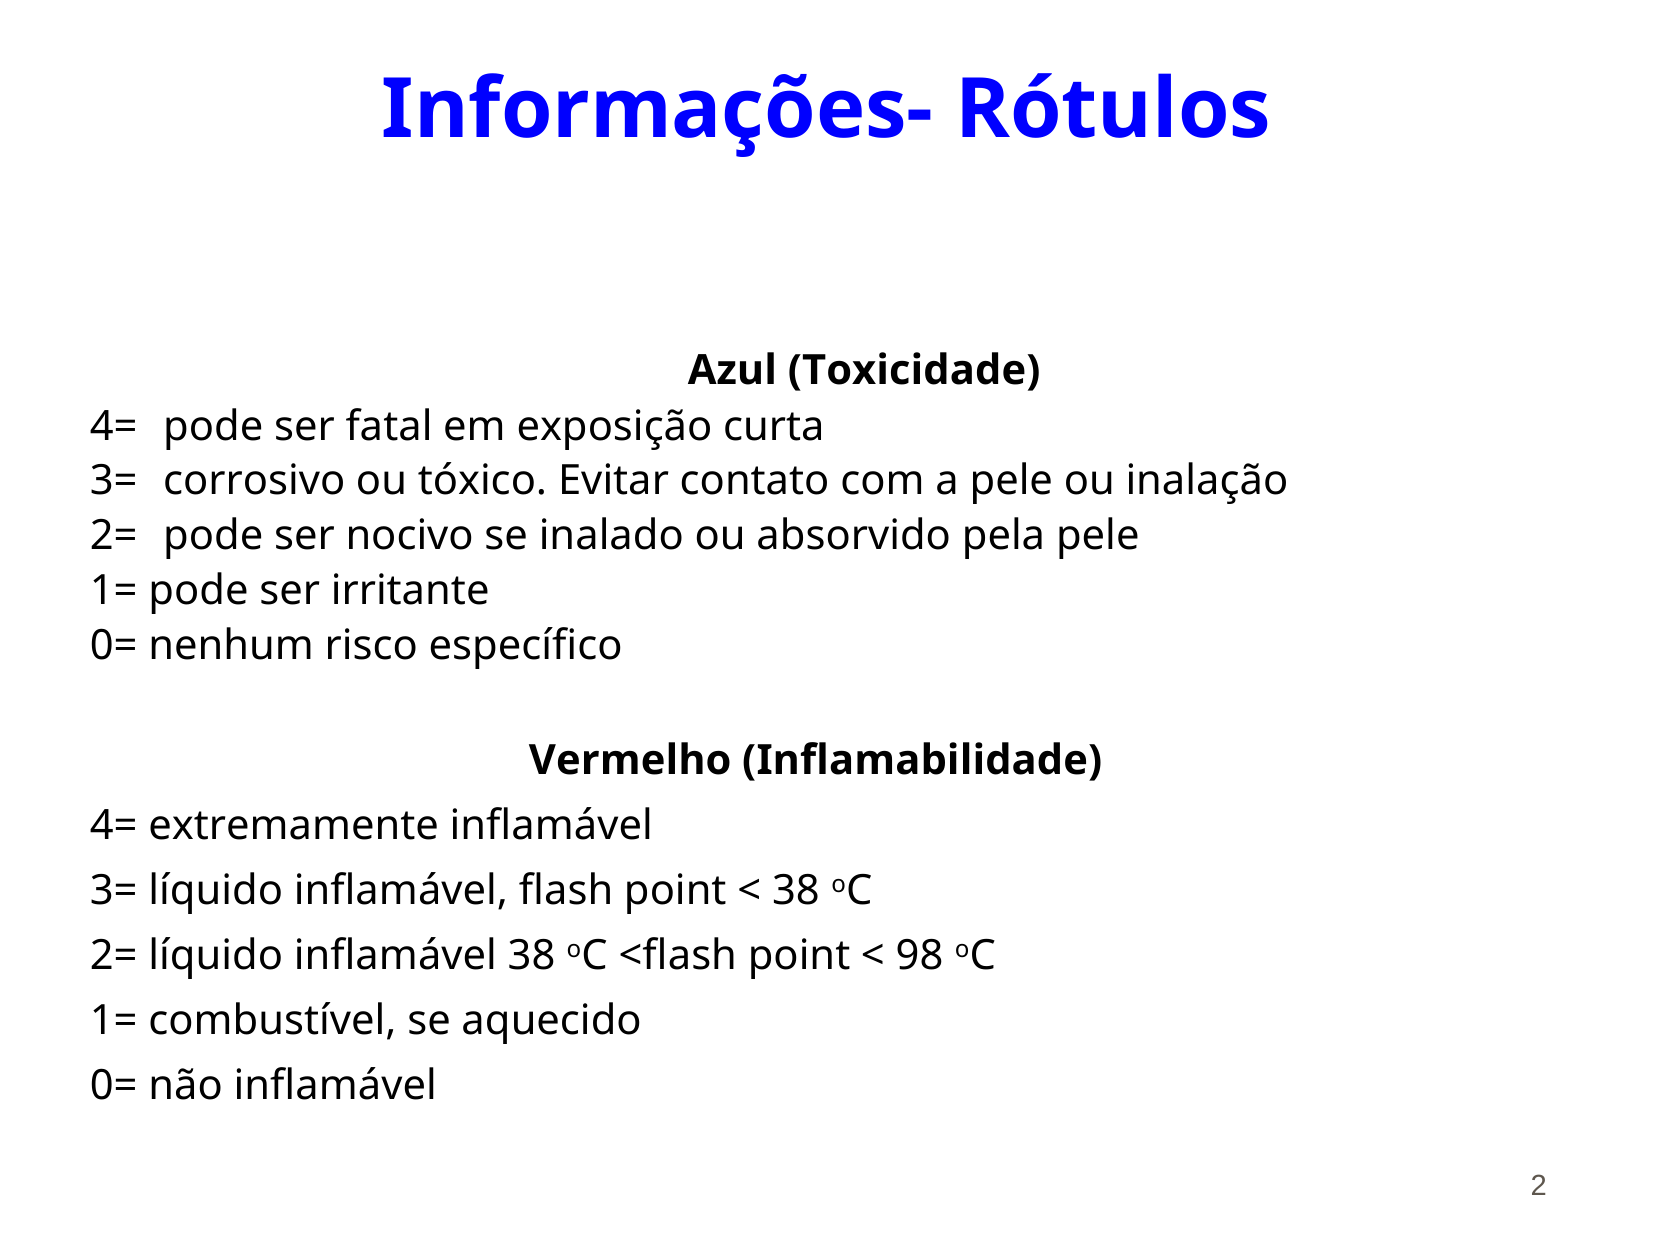

Informações- Rótulos
Azul (Toxicidade)
4=	pode ser fatal em exposição curta
3=	corrosivo ou tóxico. Evitar contato com a pele ou inalação
2=	pode ser nocivo se inalado ou absorvido pela pele
1= pode ser irritante
0= nenhum risco específico
Vermelho (Inflamabilidade)
4= extremamente inflamável
3= líquido inflamável, flash point < 38 oC
2= líquido inflamável 38 oC <flash point < 98 oC
1= combustível, se aquecido
0= não inflamável